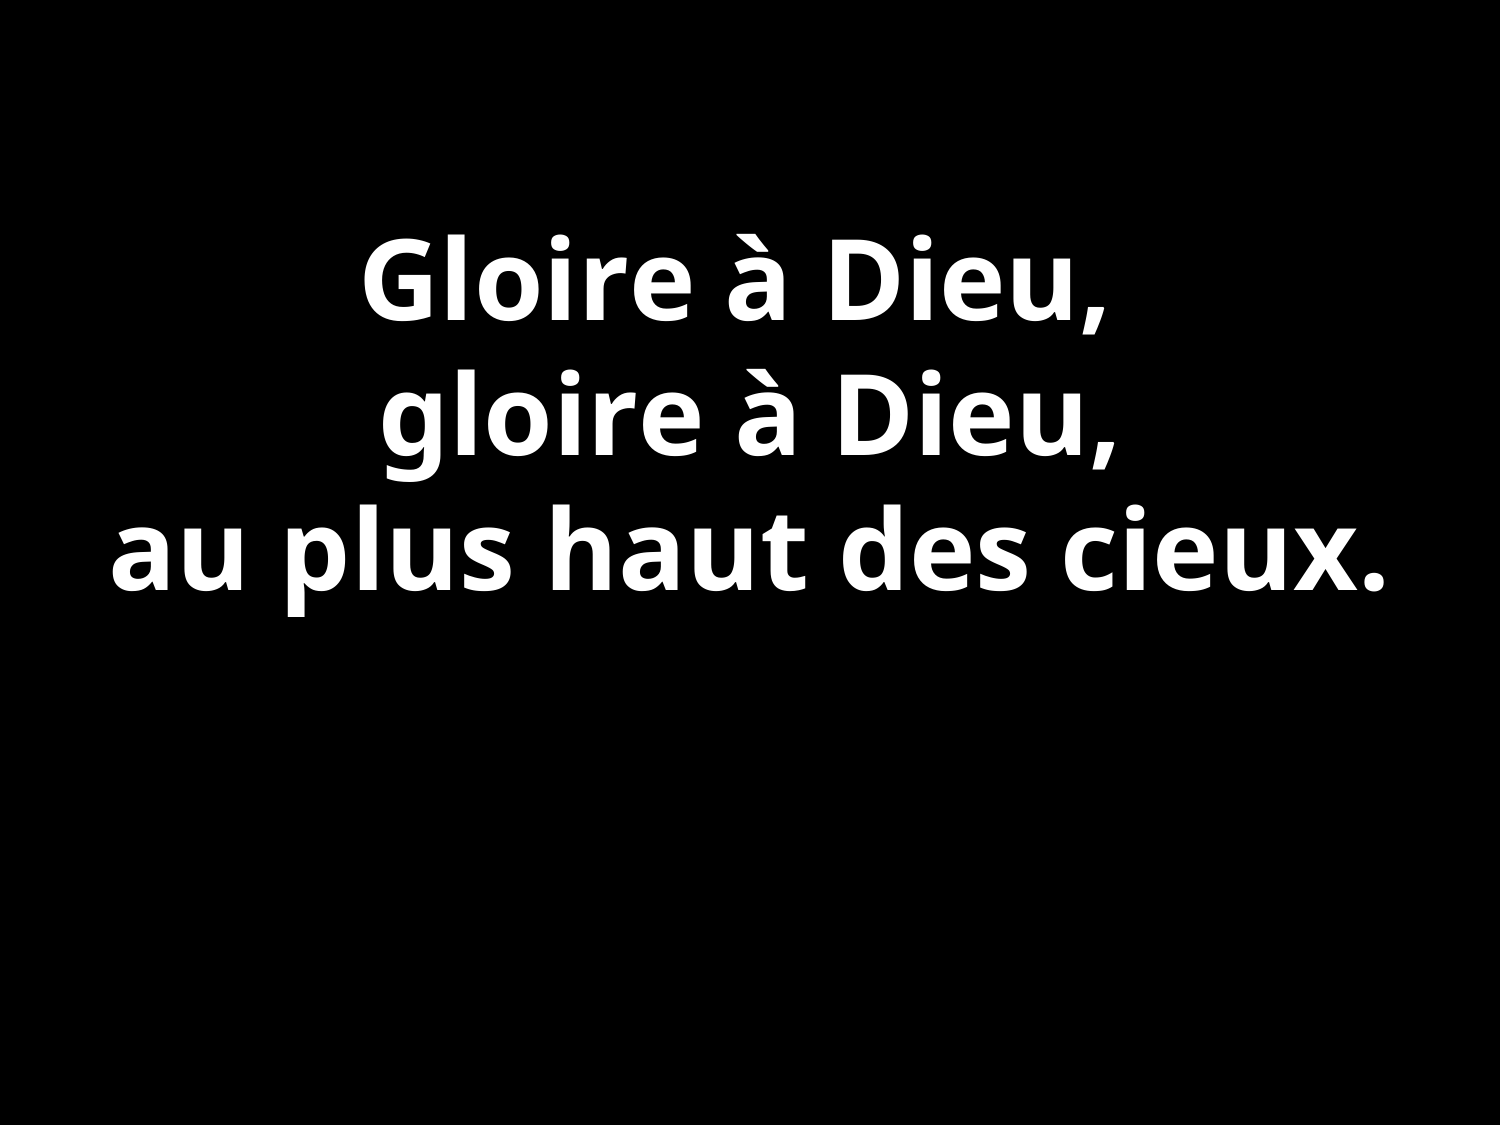

# Gloire à Dieu, gloire à Dieu, au plus haut des cieux.